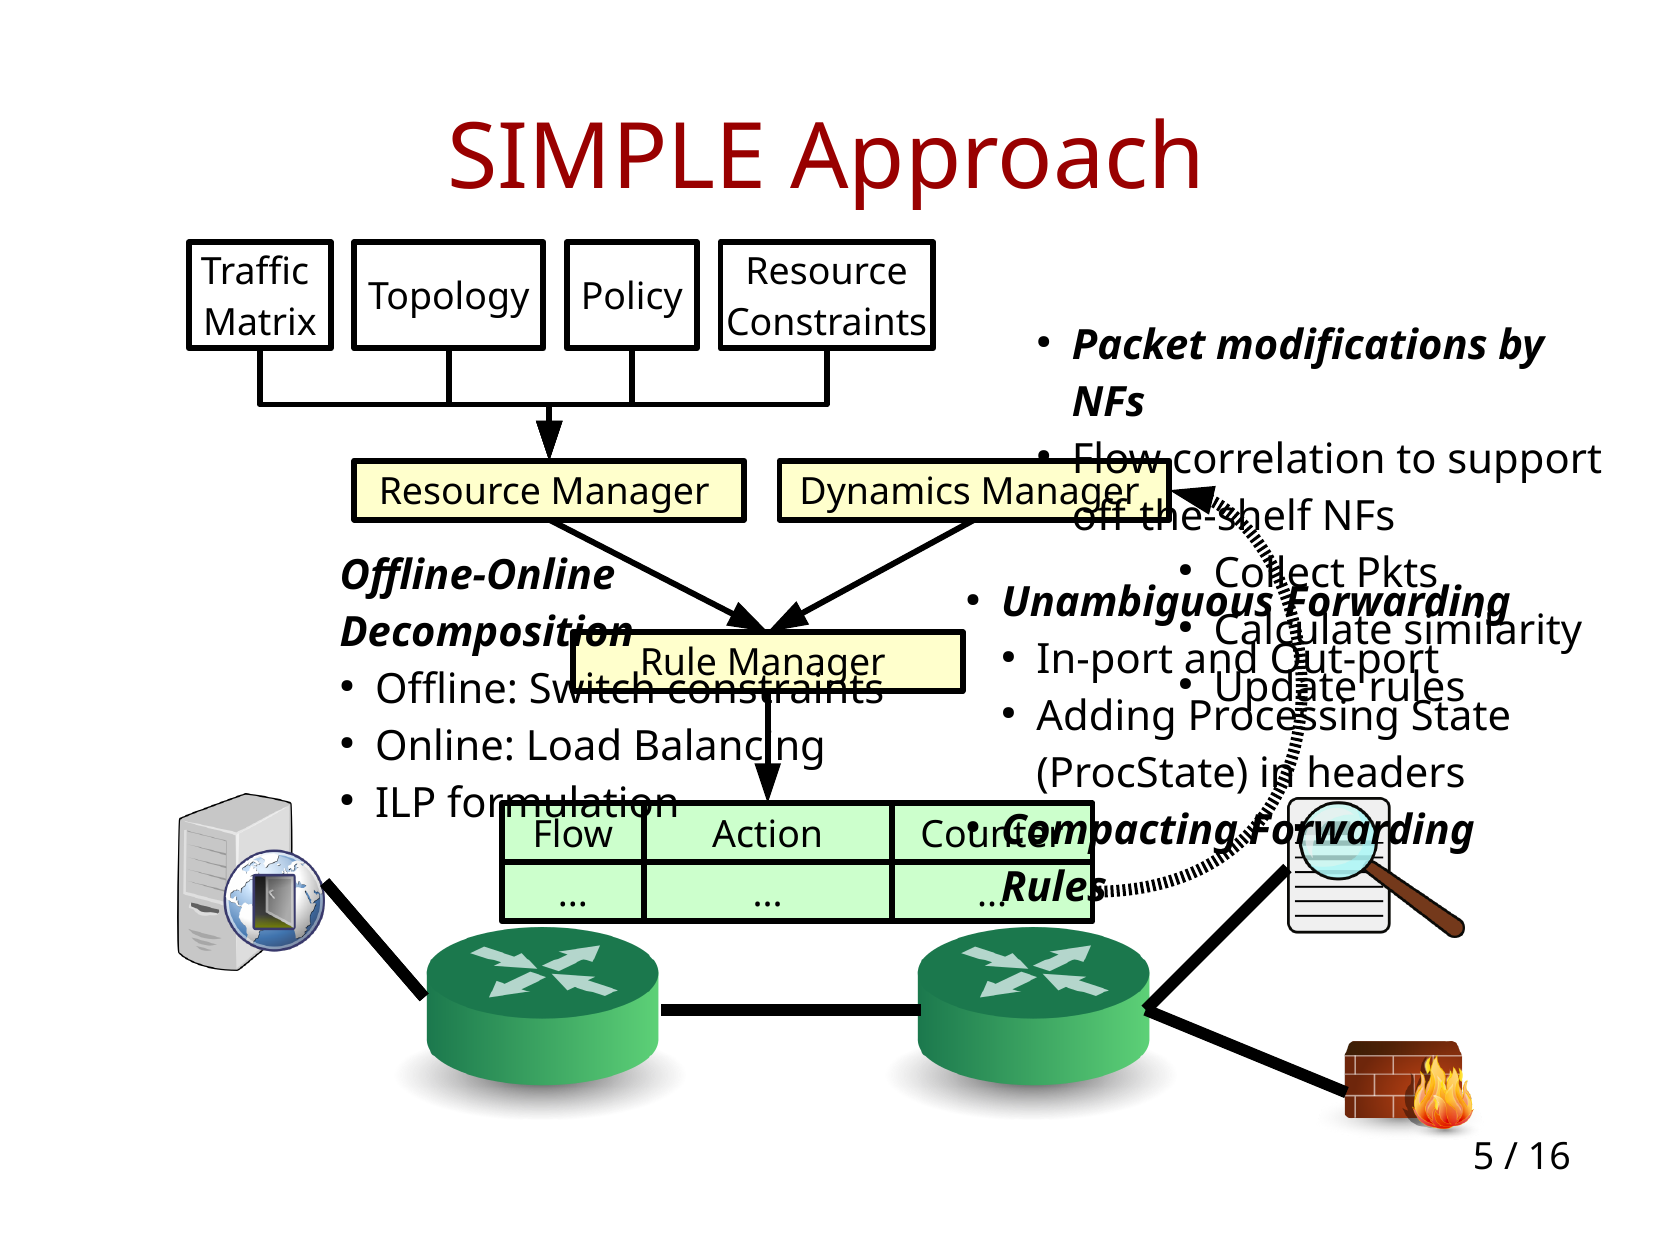

# SIMPLE Approach
Traffic
Matrix
Topology
Policy
Resource
Constraints
Packet modifications by NFs
Flow correlation to support off-the-shelf NFs
Collect Pkts
Calculate similarity
Update rules
Resource Manager
Dynamics Manager
Offline-Online Decomposition
Offline: Switch constraints
Online: Load Balancing
ILP formulation
Unambiguous Forwarding
In-port and Out-port
Adding Processing State (ProcState) in headers
Compacting Forwarding Rules
Rule Manager
Flow
Action
Counter
...
...
...
5